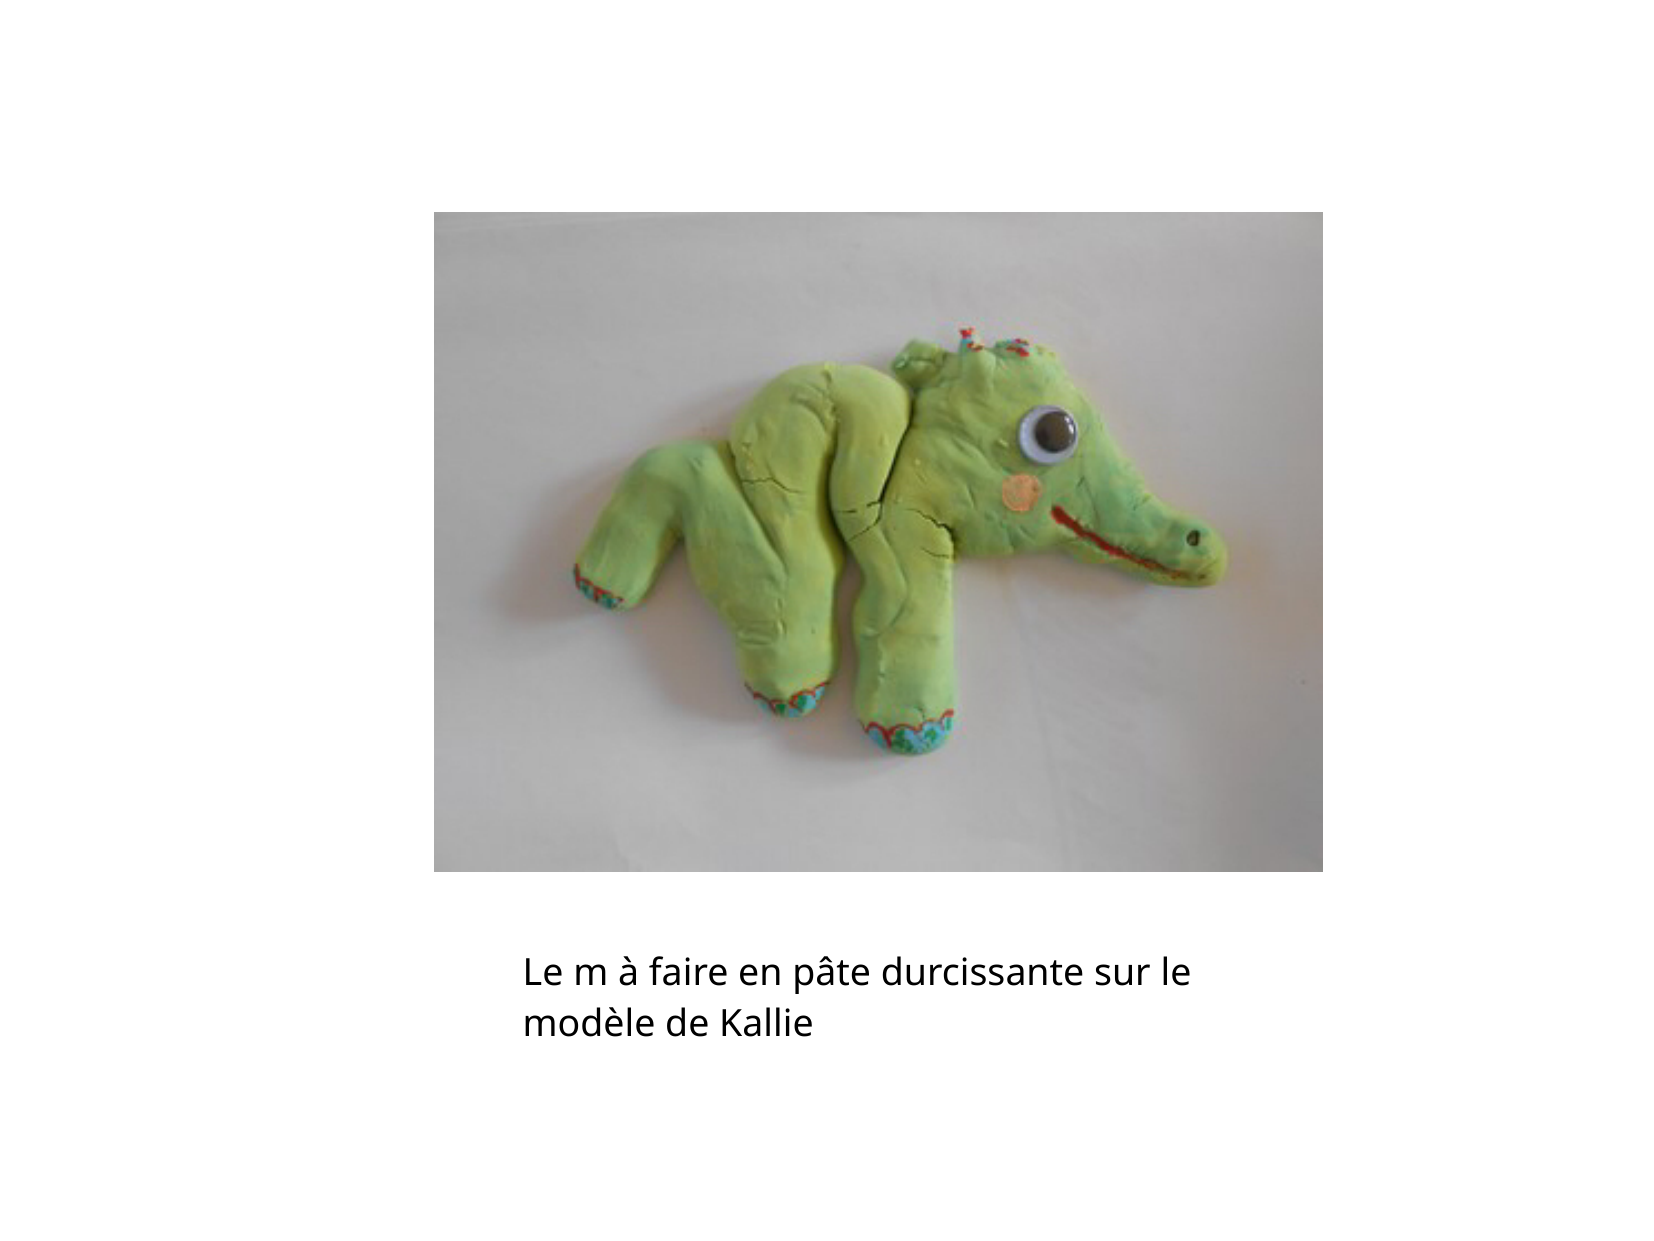

Le m à faire en pâte durcissante sur le modèle de Kallie